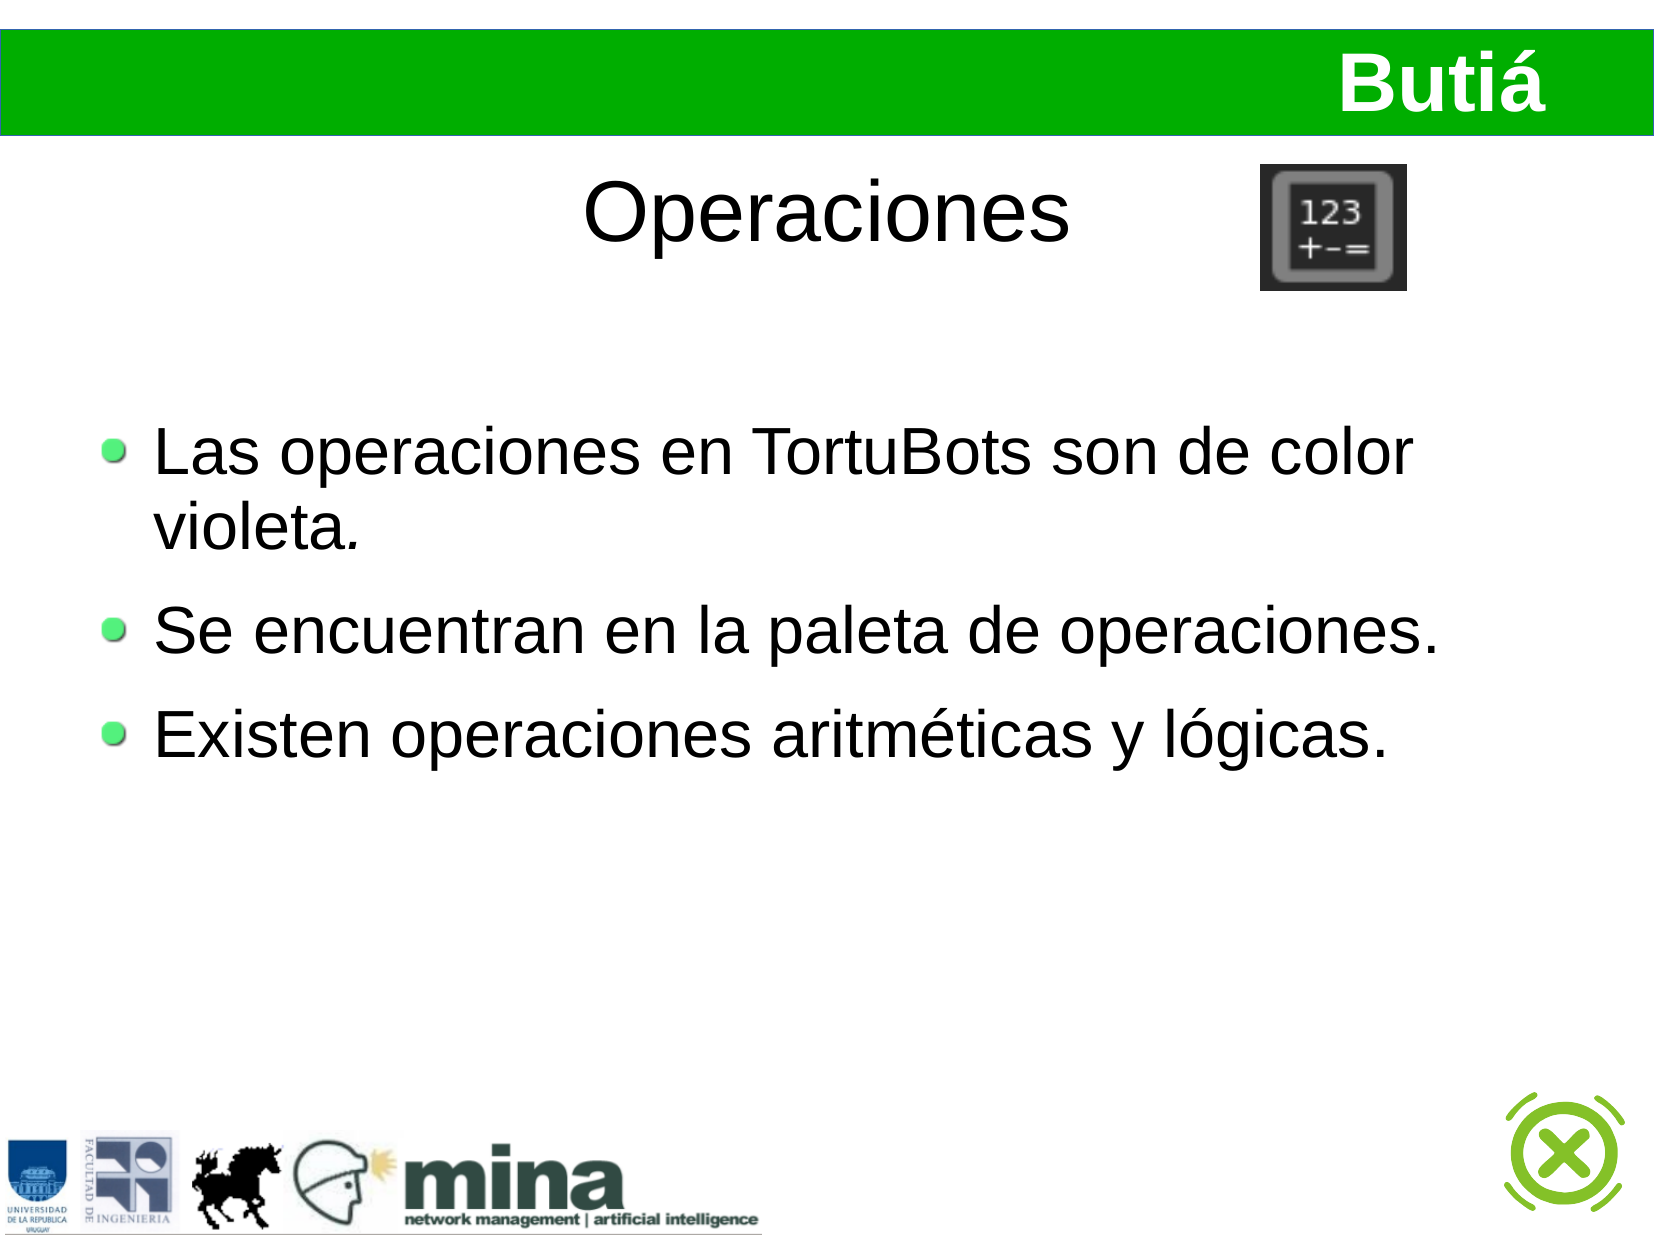

# Operaciones
Las operaciones en TortuBots son de color violeta.
Se encuentran en la paleta de operaciones.
Existen operaciones aritméticas y lógicas.